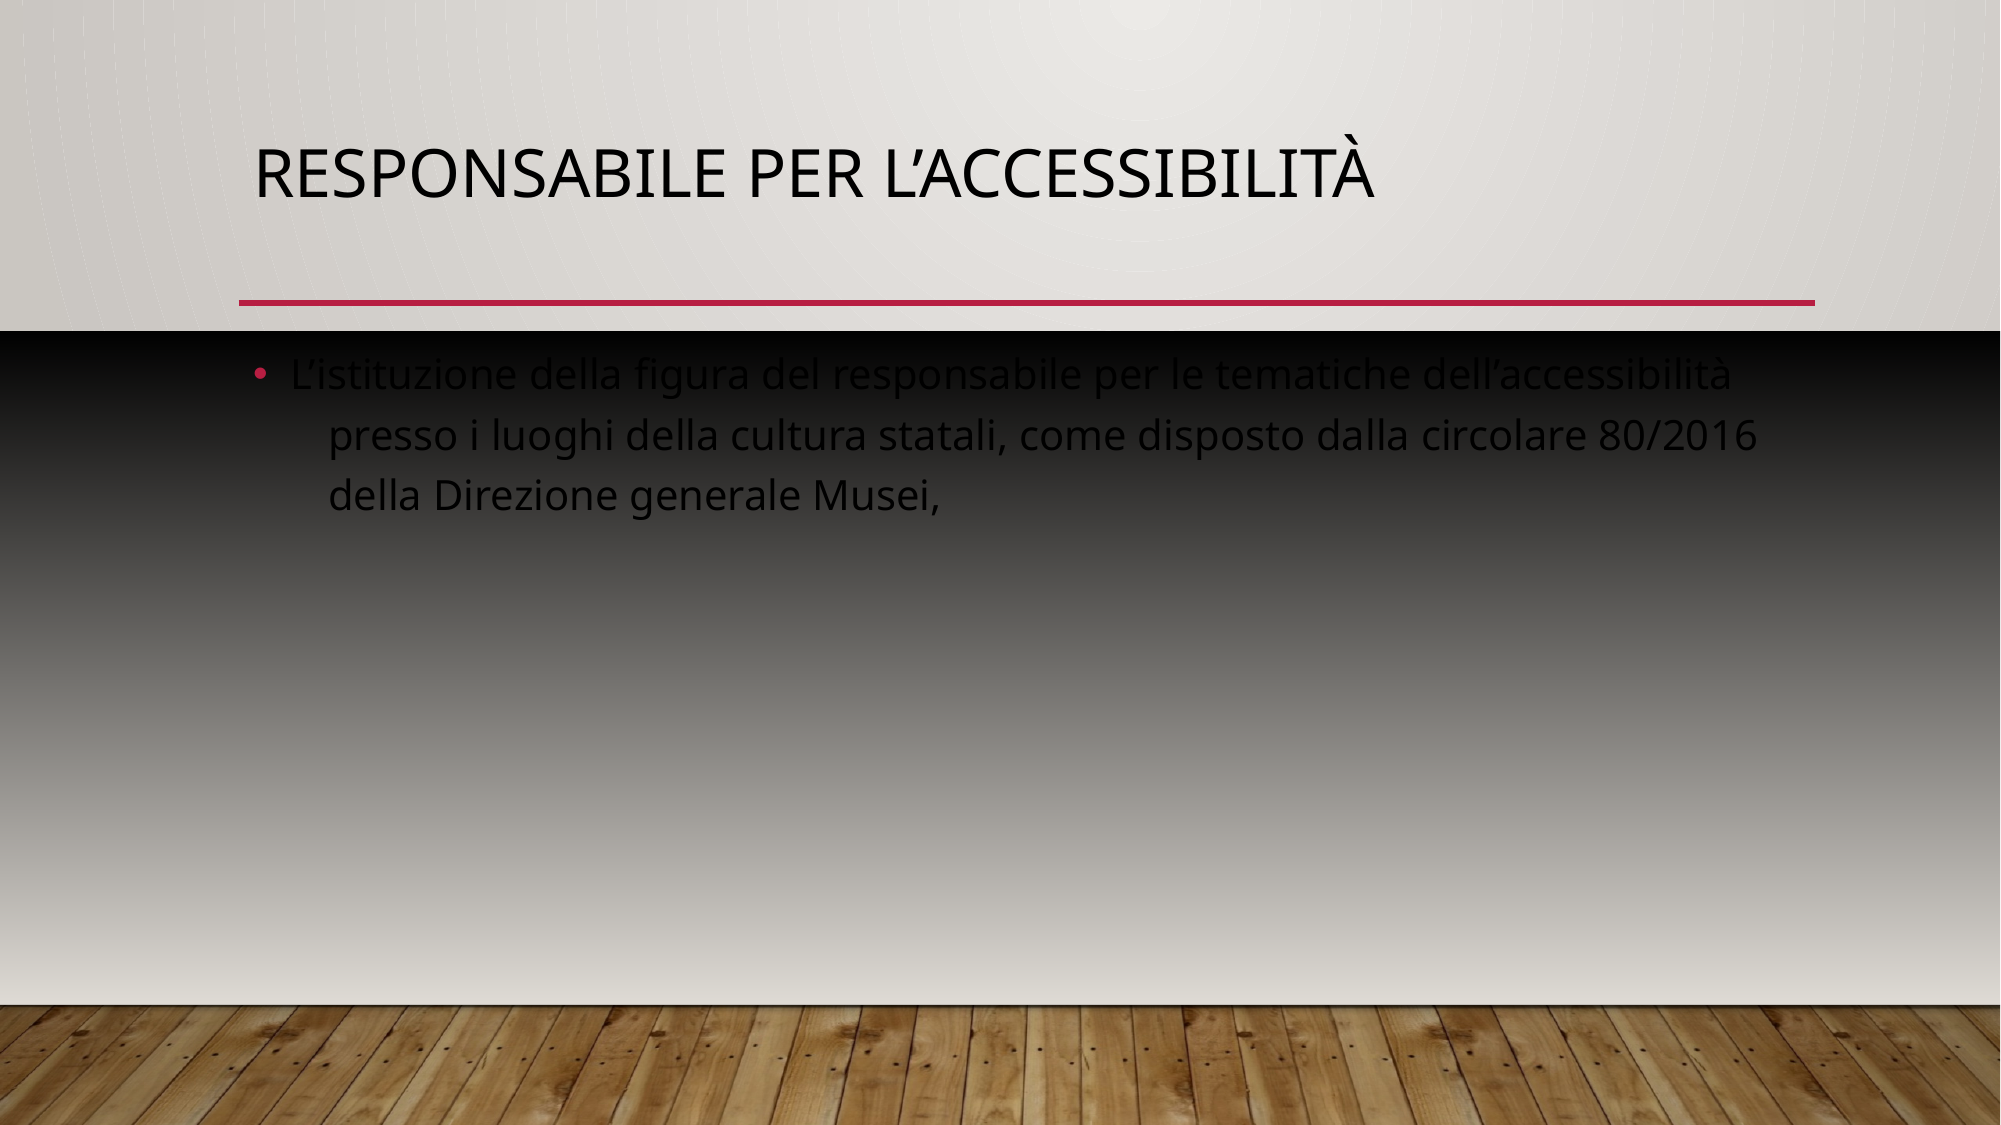

# Responsabile per l’accessibilità
L’istituzione della figura del responsabile per le tematiche dell’accessibilità presso i luoghi della cultura statali, come disposto dalla circolare 80/2016 della Direzione generale Musei,